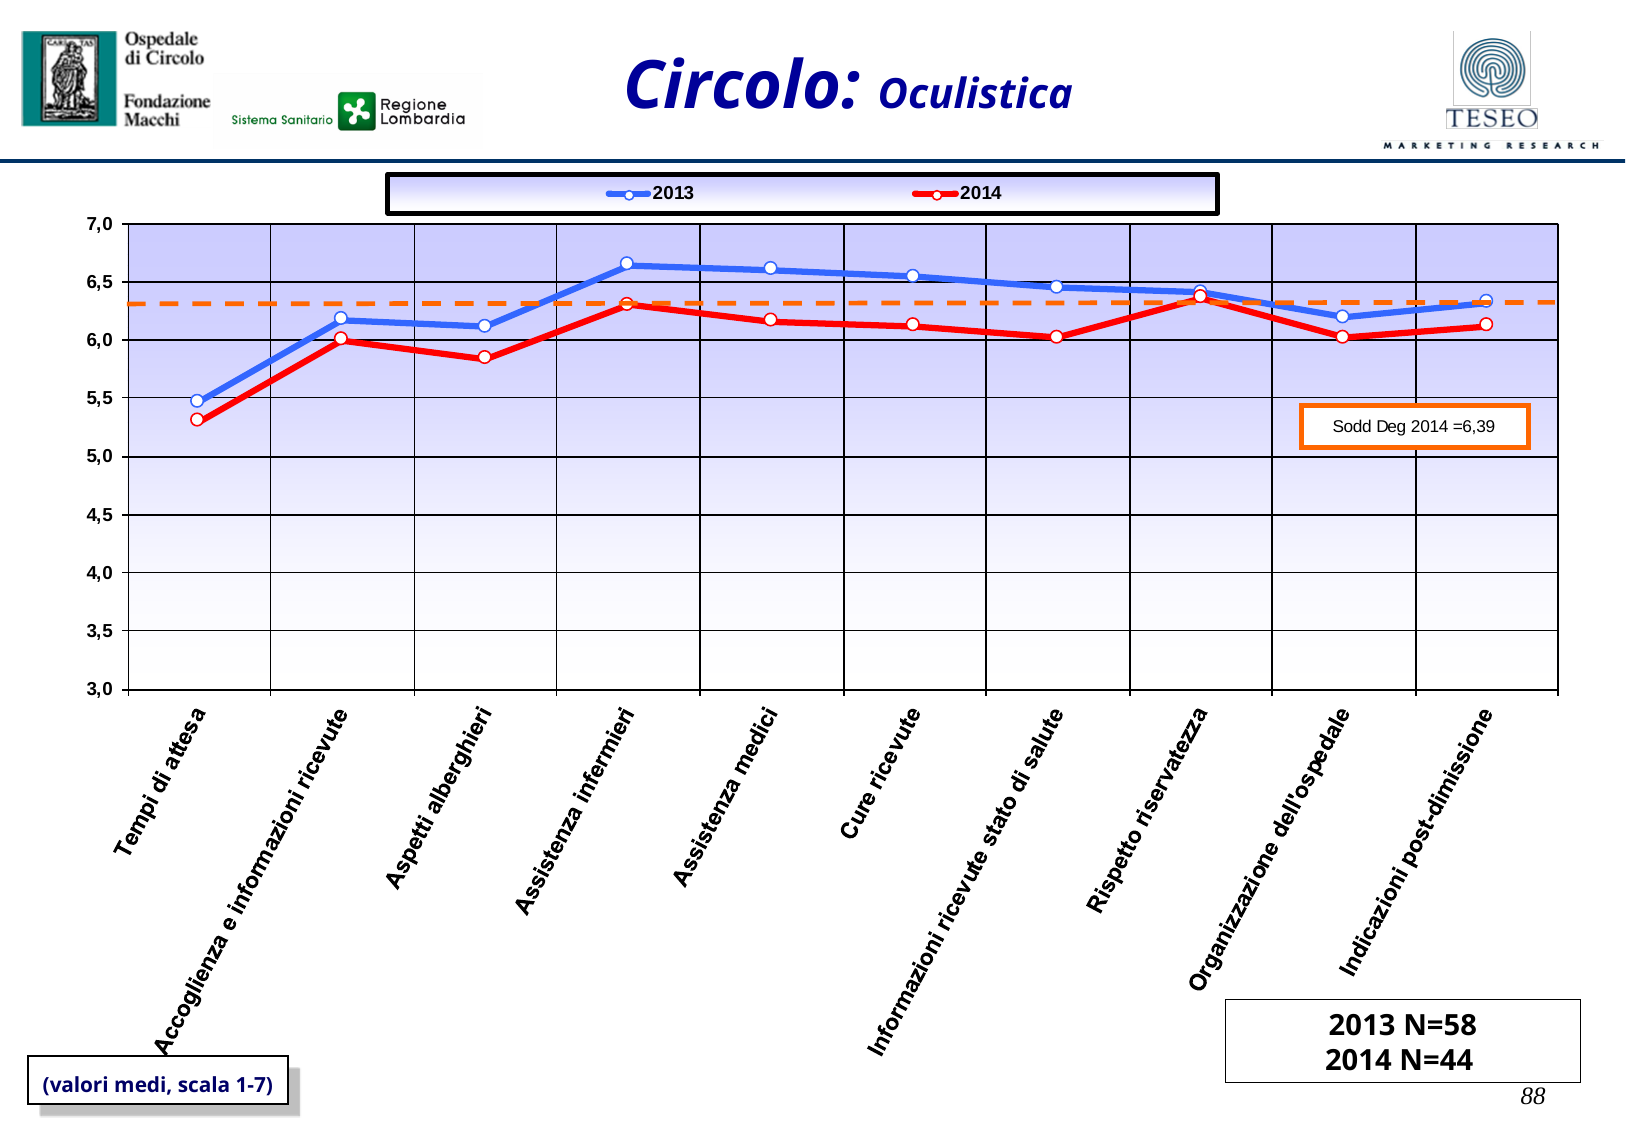

Circolo: Oculistica
2013 N=58
2014 N=44
(valori medi, scala 1-7)